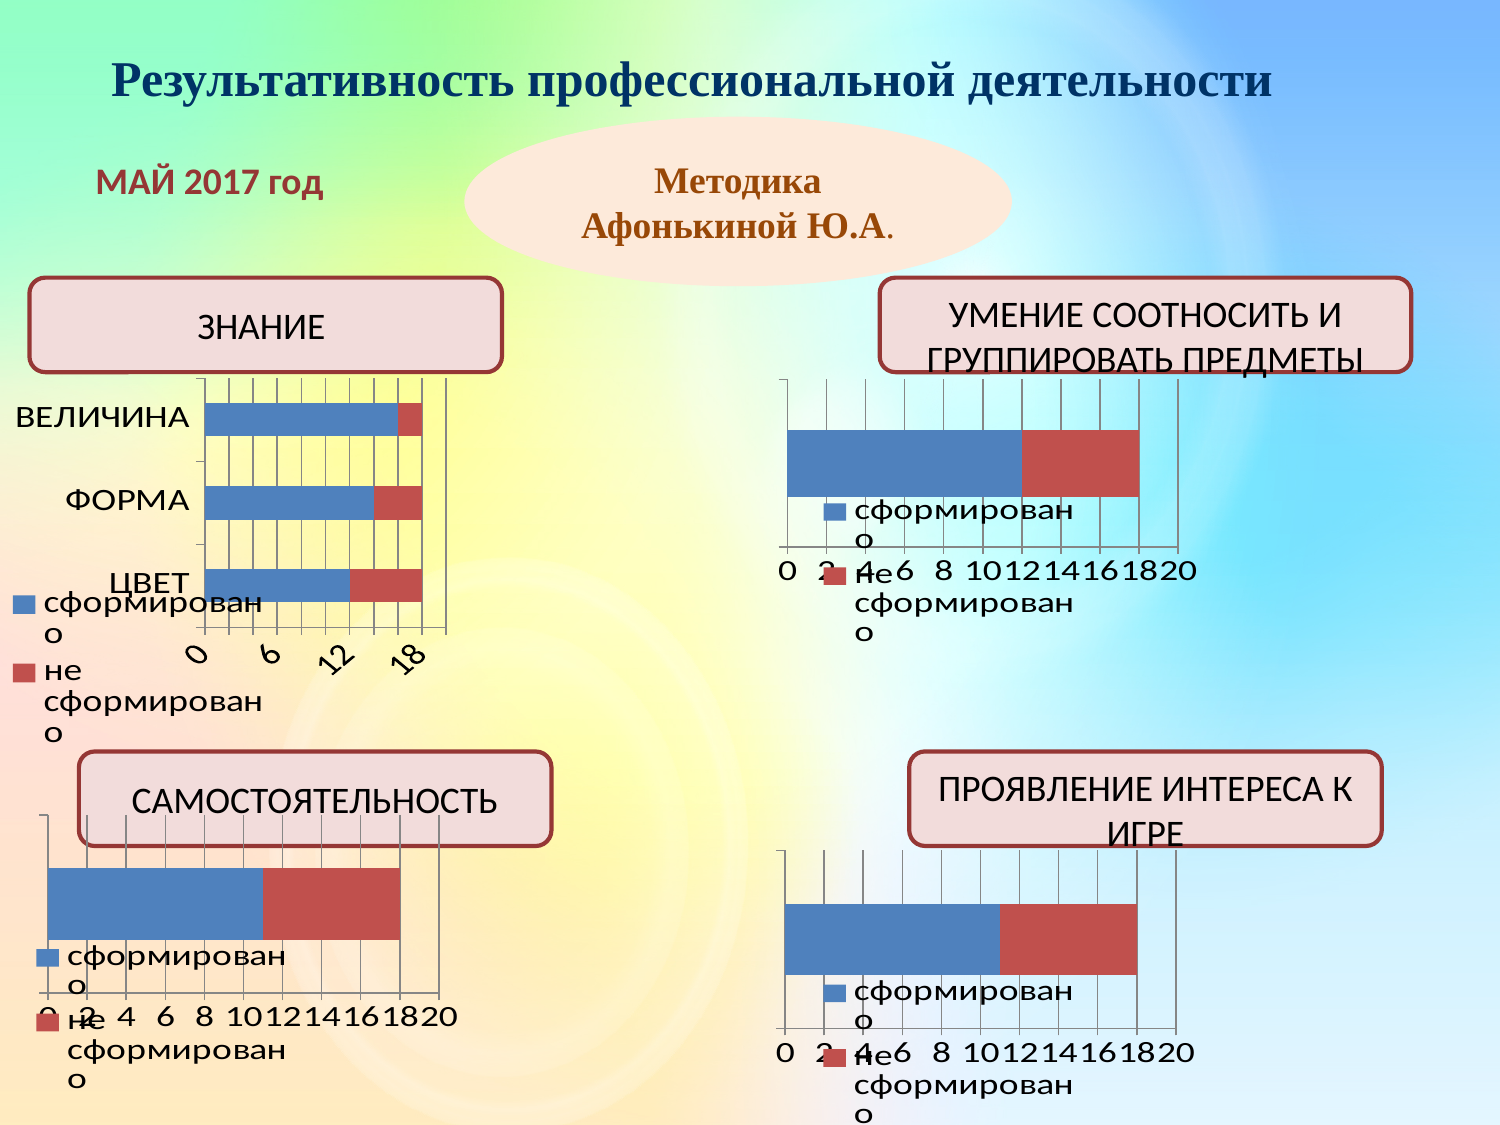

Результативность профессиональной деятельности
Методика Афонькиной Ю.А.
МАЙ 2017 год
ЗНАНИЕ
УМЕНИЕ СООТНОСИТЬ И ГРУППИРОВАТЬ ПРЕДМЕТЫ
### Chart
| Category | сформировано | не сформировано |
|---|---|---|
| ЦВЕТ | 12.0 | 6.0 |
| ФОРМА | 14.0 | 4.0 |
| ВЕЛИЧИНА | 16.0 | 2.0 |
### Chart
| Category | сформировано | не сформировано |
|---|---|---|
| None | 12.0 | 6.0 |ПРОЯВЛЕНИЕ ИНТЕРЕСА К ИГРЕ
САМОСТОЯТЕЛЬНОСТЬ
### Chart
| Category | сформировано | не сформировано |
|---|---|---|
| None | 11.0 | 7.0 |
### Chart
| Category | сформировано | не сформировано |
|---|---|---|
| None | 11.0 | 7.0 |